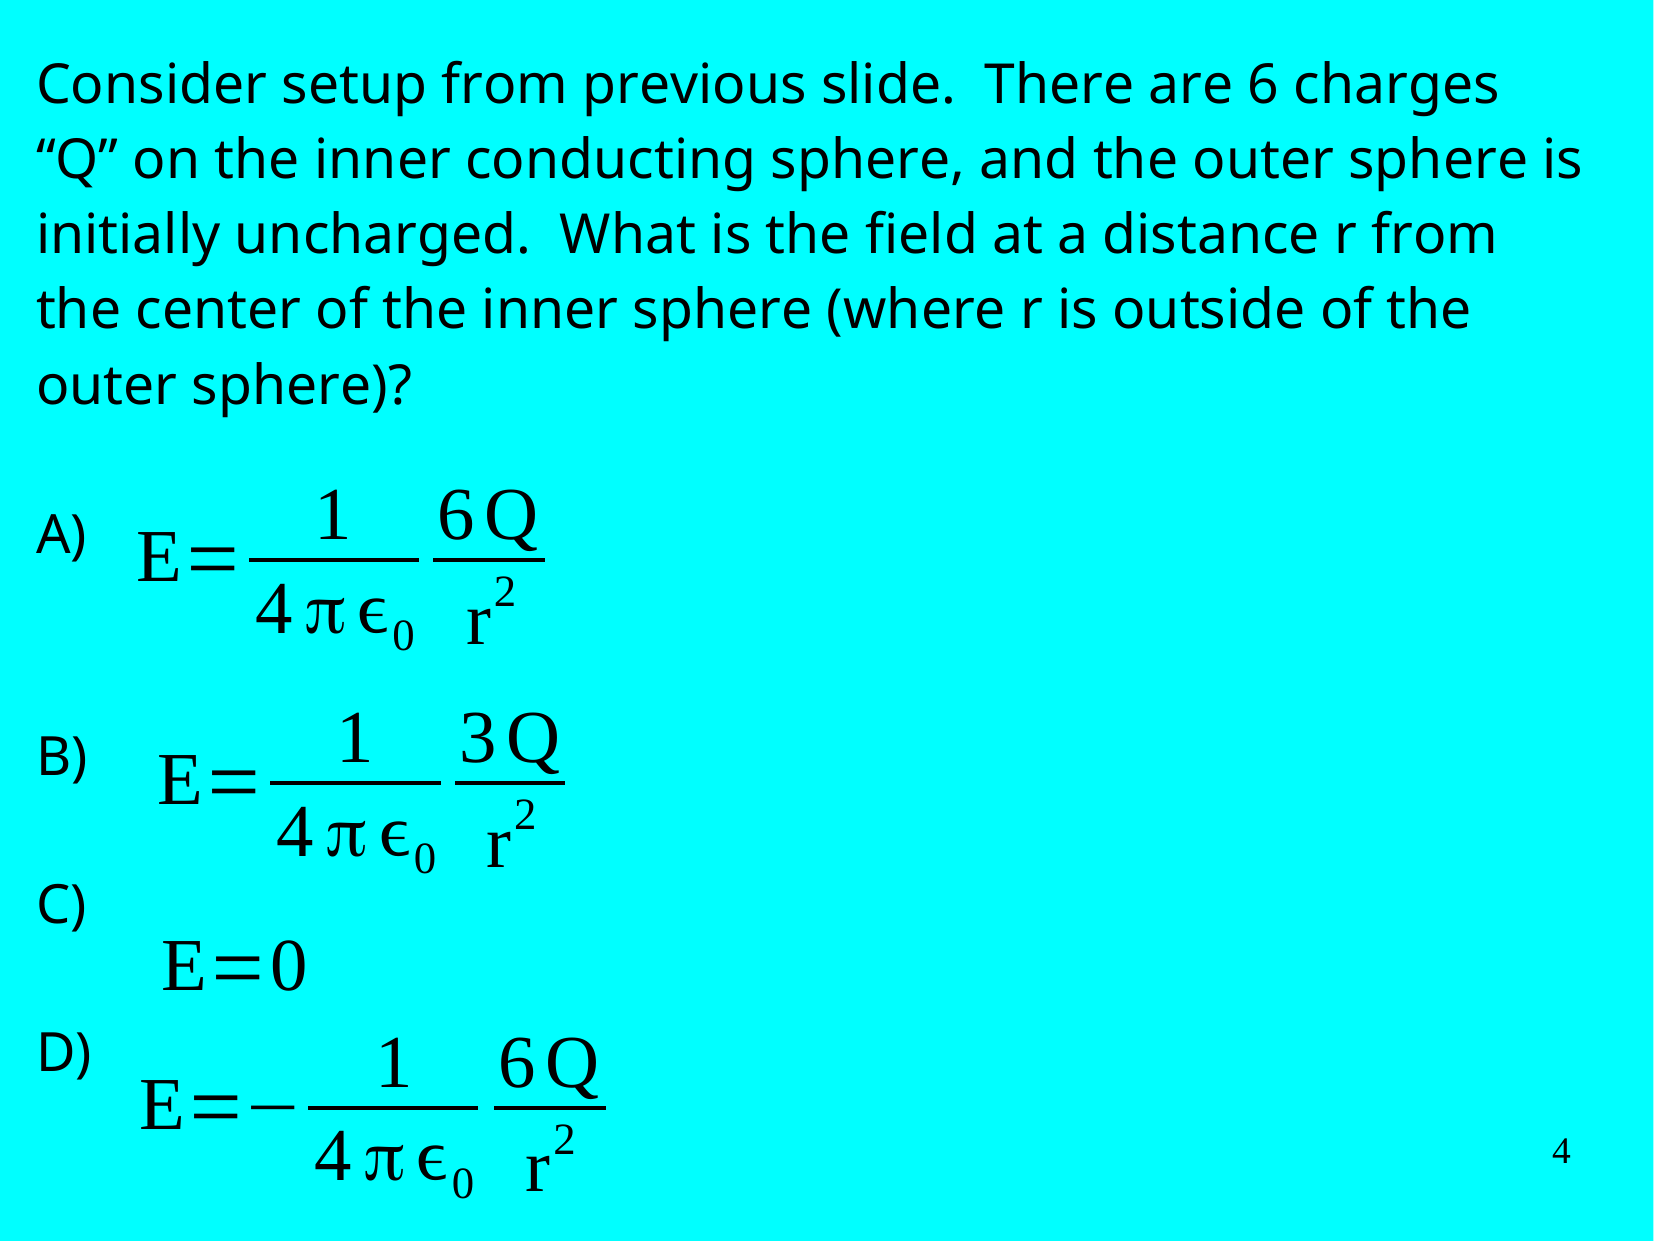

Consider setup from previous slide. There are 6 charges “Q” on the inner conducting sphere, and the outer sphere is initially uncharged. What is the field at a distance r from the center of the inner sphere (where r is outside of the outer sphere)?
A)
B)
C)
D)
4